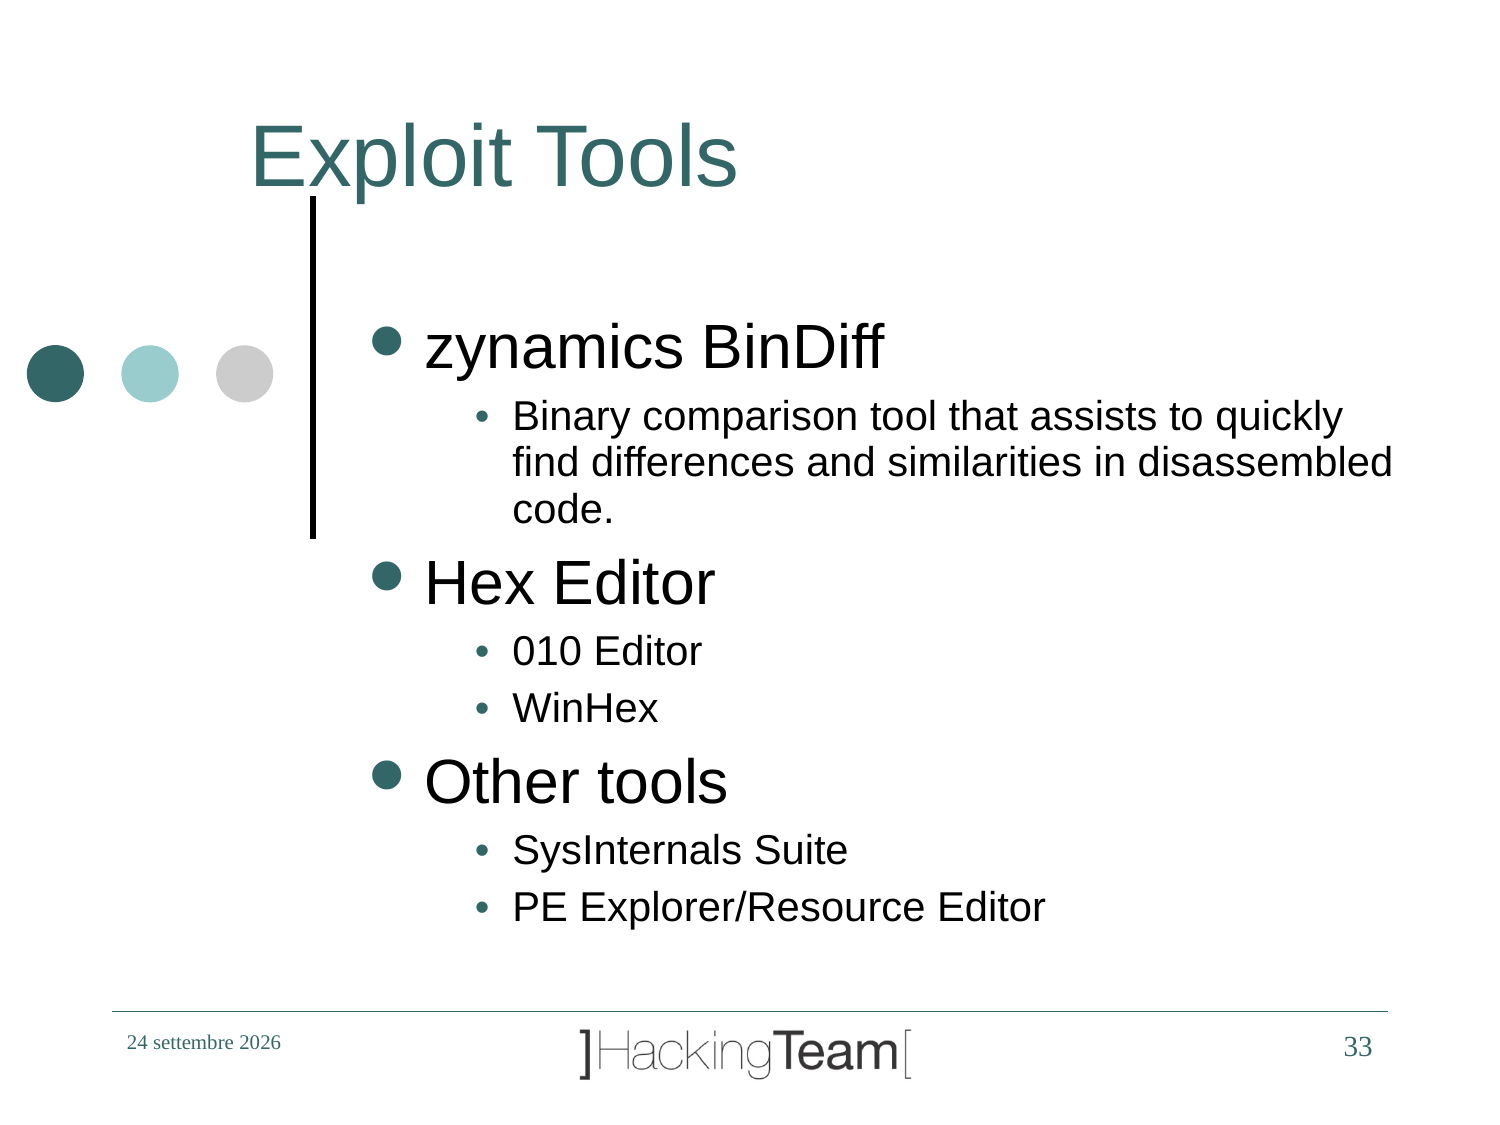

# Exploit Tools
zynamics BinDiff
Binary comparison tool that assists to quickly find differences and similarities in disassembled code.
Hex Editor
010 Editor
WinHex
Other tools
SysInternals Suite
PE Explorer/Resource Editor
33